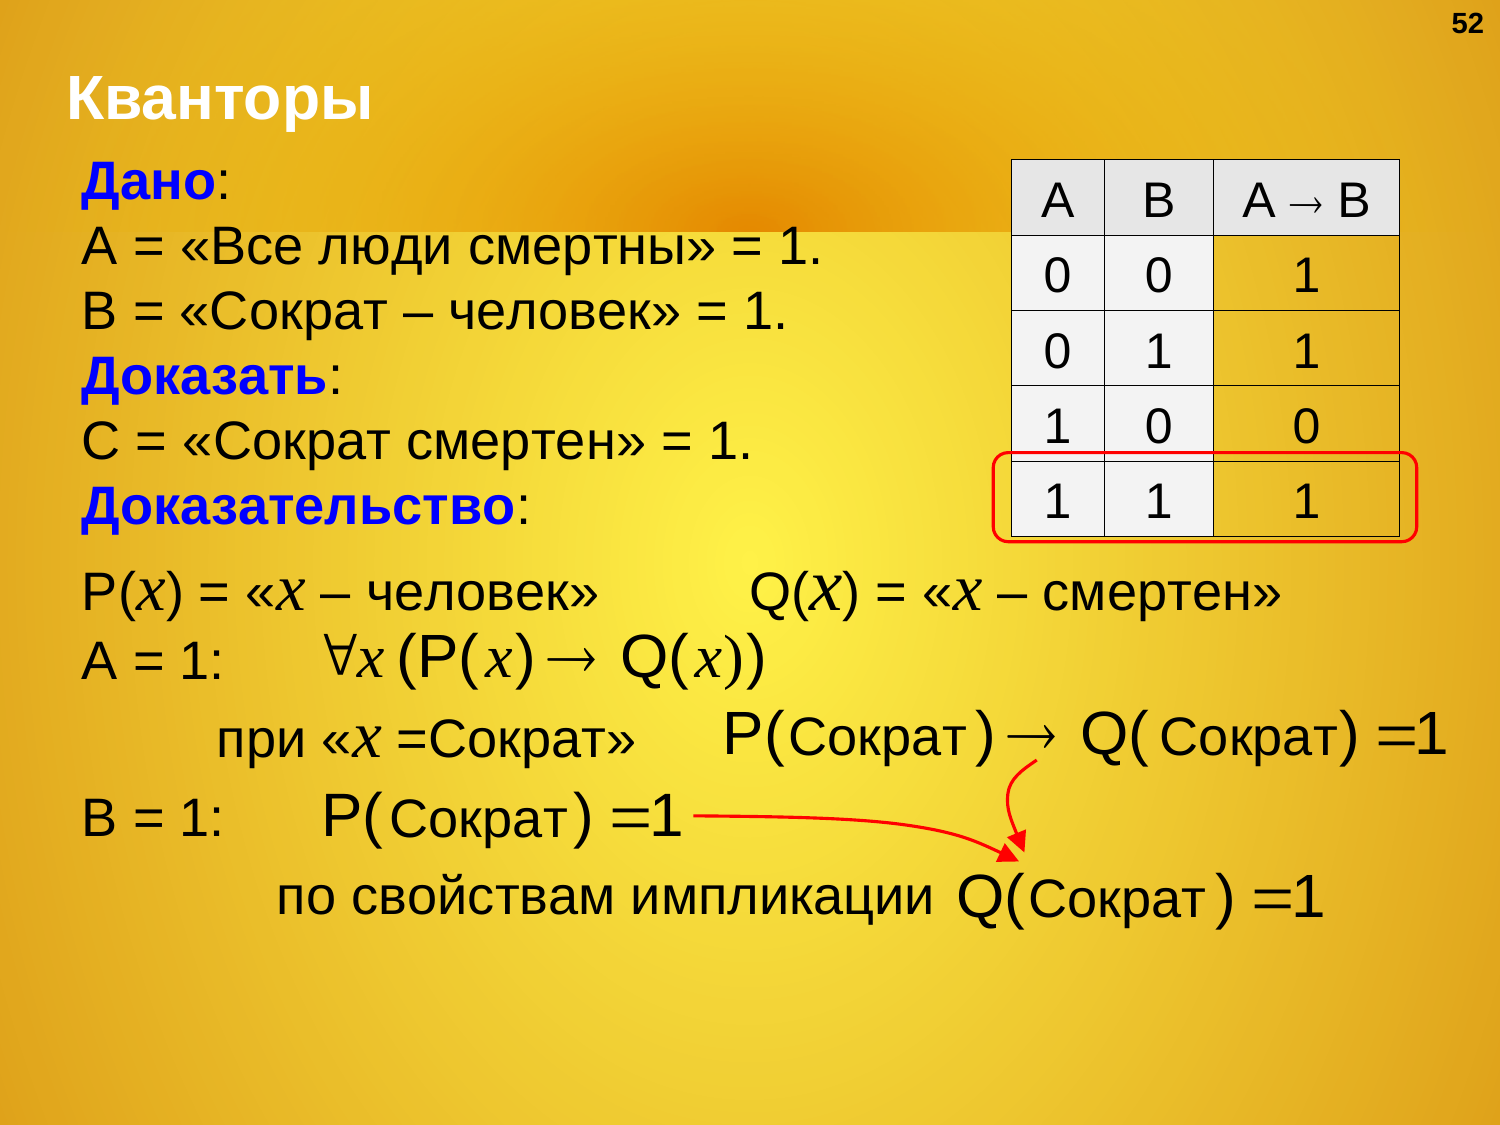

# Кванторы
Дано:
A = «Все люди смертны» = 1.
B = «Сократ – человек» = 1.
Доказать:
C = «Сократ смертен» = 1.
Доказательство:
P(x) = «x – человек» Q(x) = «x – смертен»
A = 1:
 при «x =Сократ»
B = 1:
 	 по свойствам импликации
| A | B | А  B |
| --- | --- | --- |
| 0 | 0 | 1 |
| 0 | 1 | 1 |
| 1 | 0 | 0 |
| 1 | 1 | 1 |
Сократ
Сократ
Сократ
Сократ